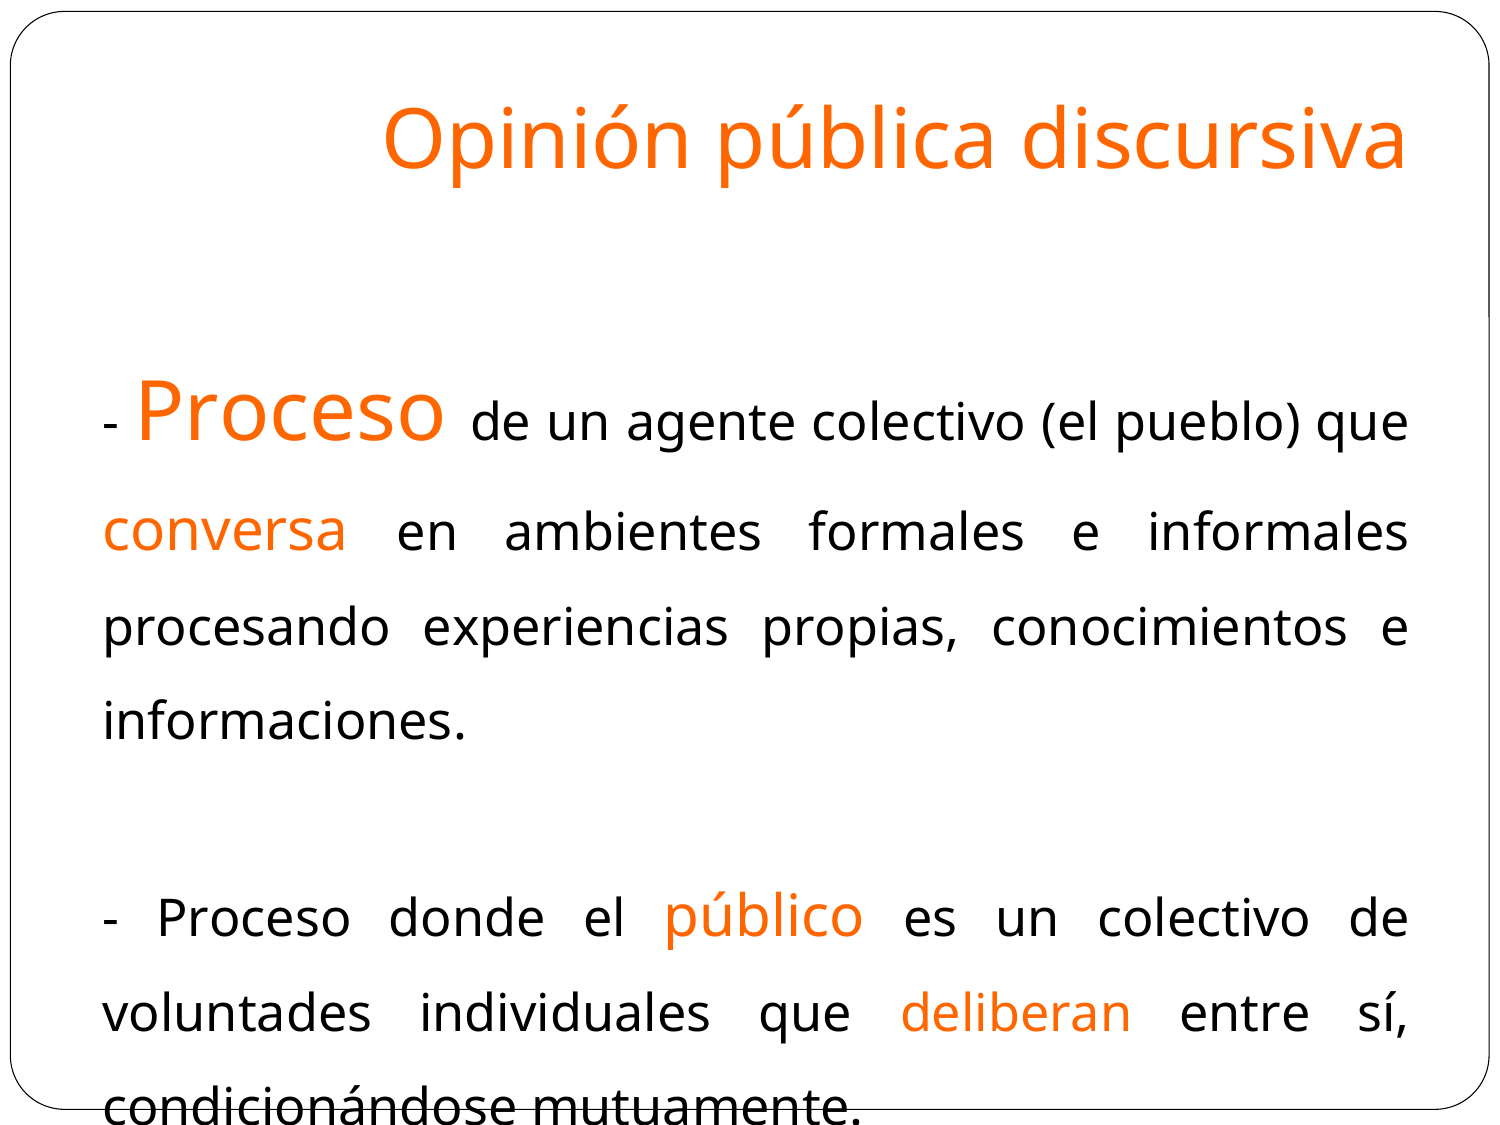

# Opinión pública discursiva
- Proceso de un agente colectivo (el pueblo) que conversa en ambientes formales e informales procesando experiencias propias, conocimientos e informaciones.
- Proceso donde el público es un colectivo de voluntades individuales que deliberan entre sí, condicionándose mutuamente.